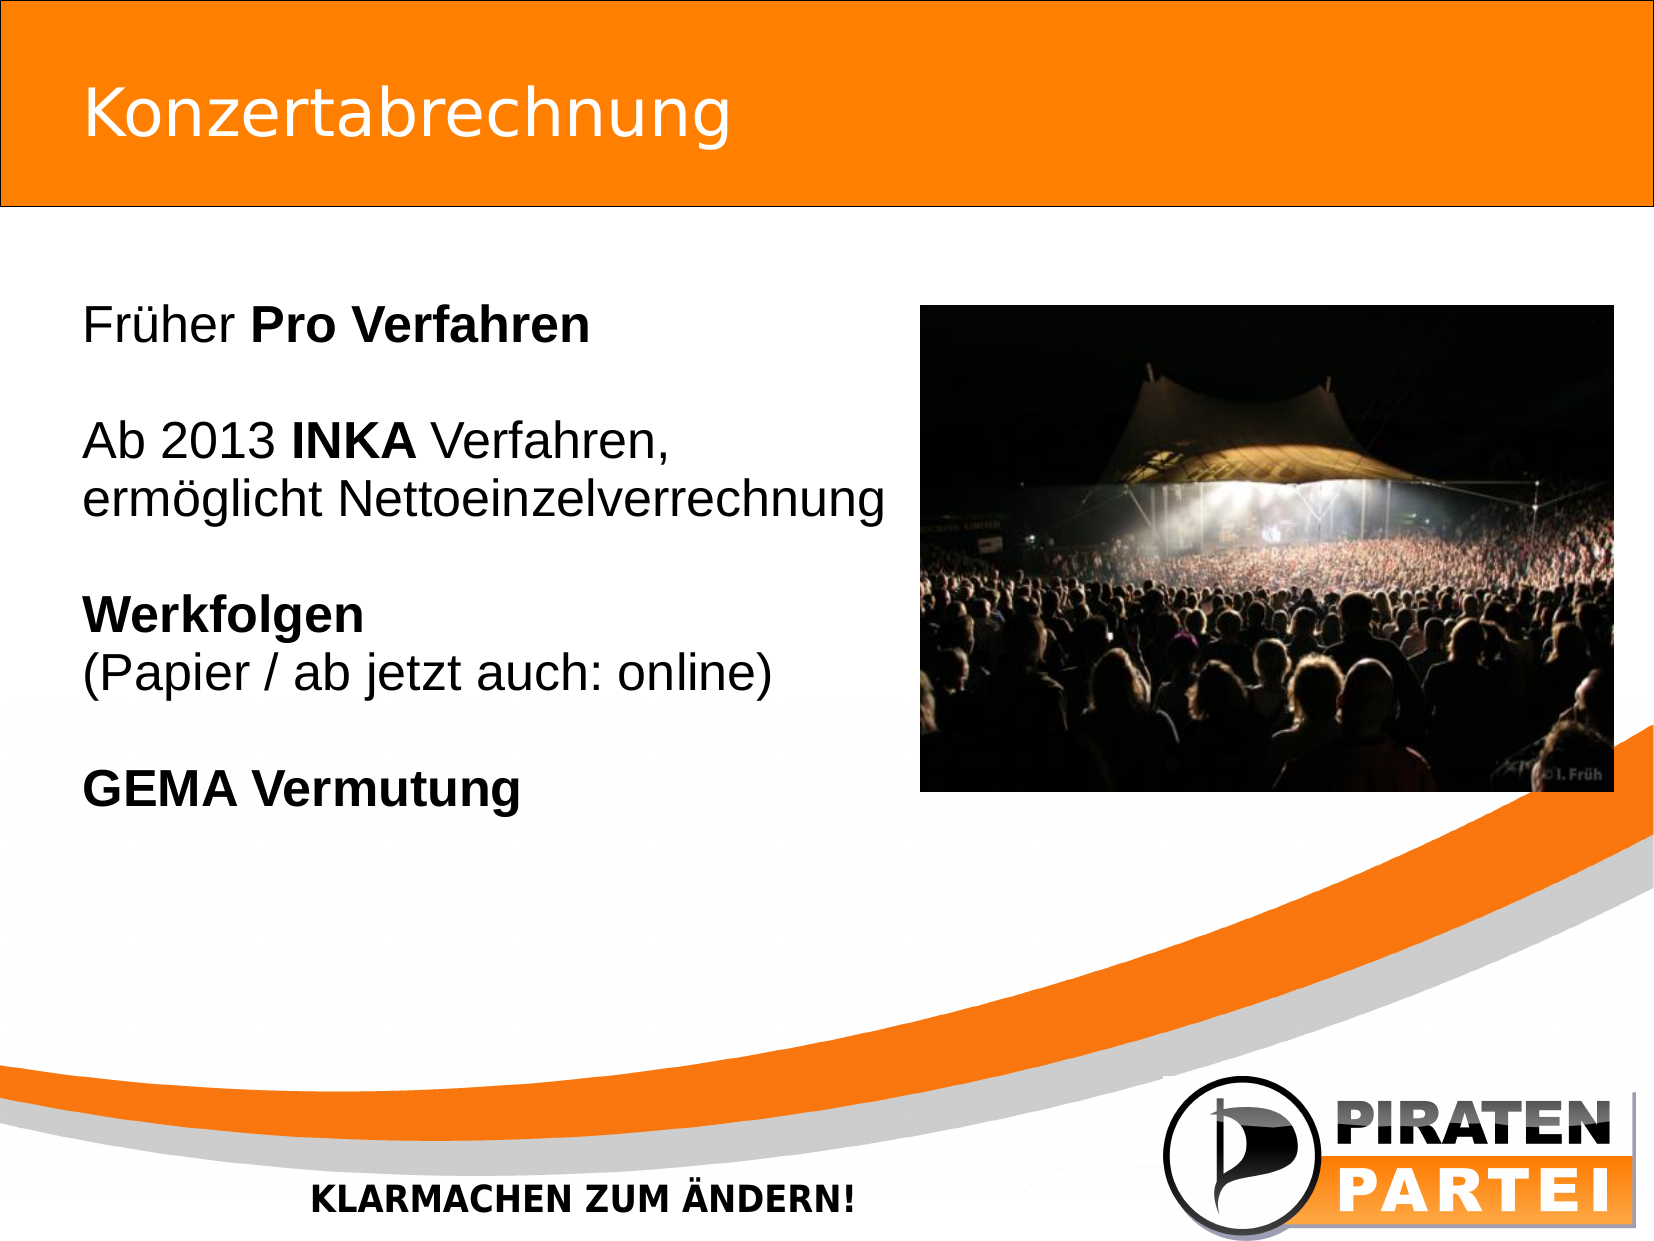

# Konzertabrechnung
Früher Pro Verfahren
Ab 2013 INKA Verfahren,
ermöglicht Nettoeinzelverrechnung
Werkfolgen
(Papier / ab jetzt auch: online)
GEMA Vermutung